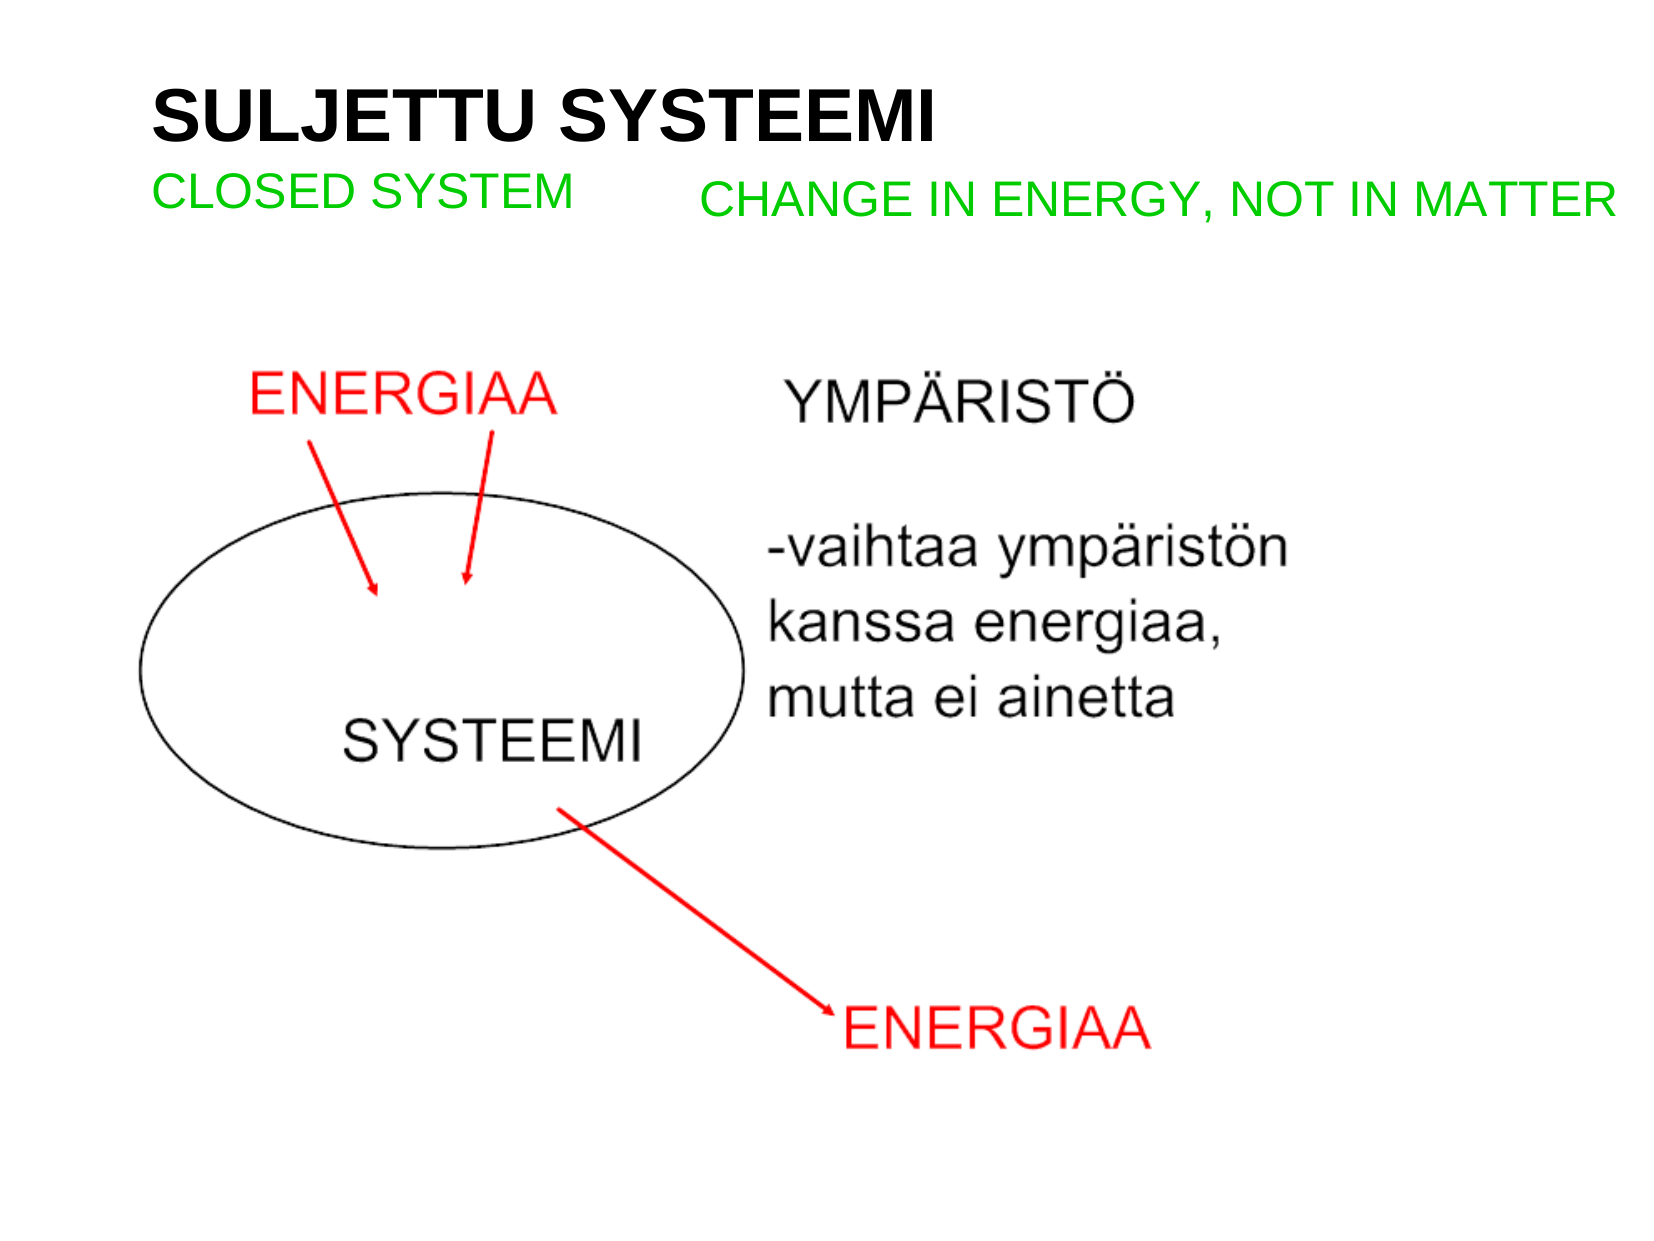

SULJETTU SYSTEEMI
CLOSED SYSTEM
CHANGE IN ENERGY, NOT IN MATTER